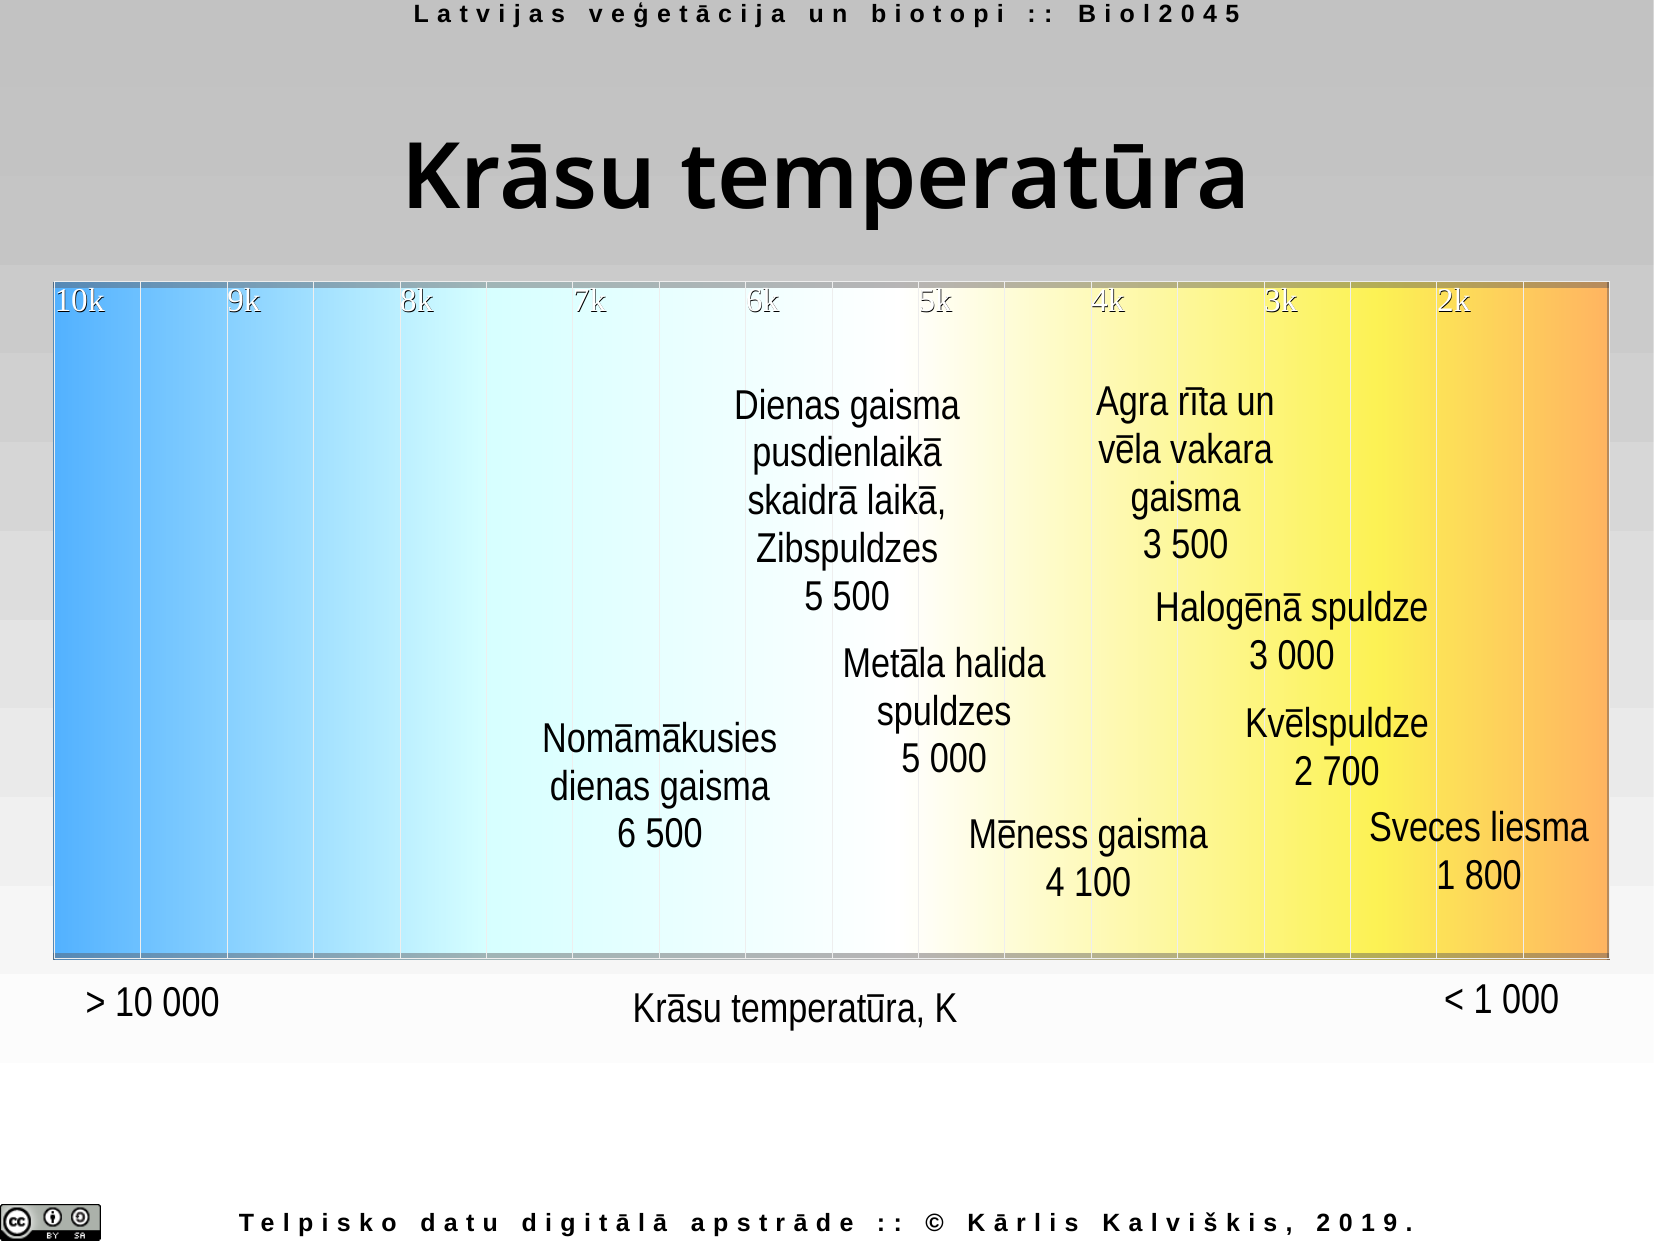

# Krāsu temperatūra
10k
9k
8k
7k
6k
5k
4k
3k
2k
Agra rīta un
vēla vakara
gaisma
3 500
Dienas gaisma
pusdienlaikā
skaidrā laikā,
Zibspuldzes
5 500
Halogēnā spuldze
3 000
Metāla halida
spuldzes
5 000
Kvēlspuldze
2 700
Nomāmākusies
dienas gaisma
6 500
Sveces liesma
1 800
Mēness gaisma
4 100
< 1 000
> 10 000
Krāsu temperatūra, K